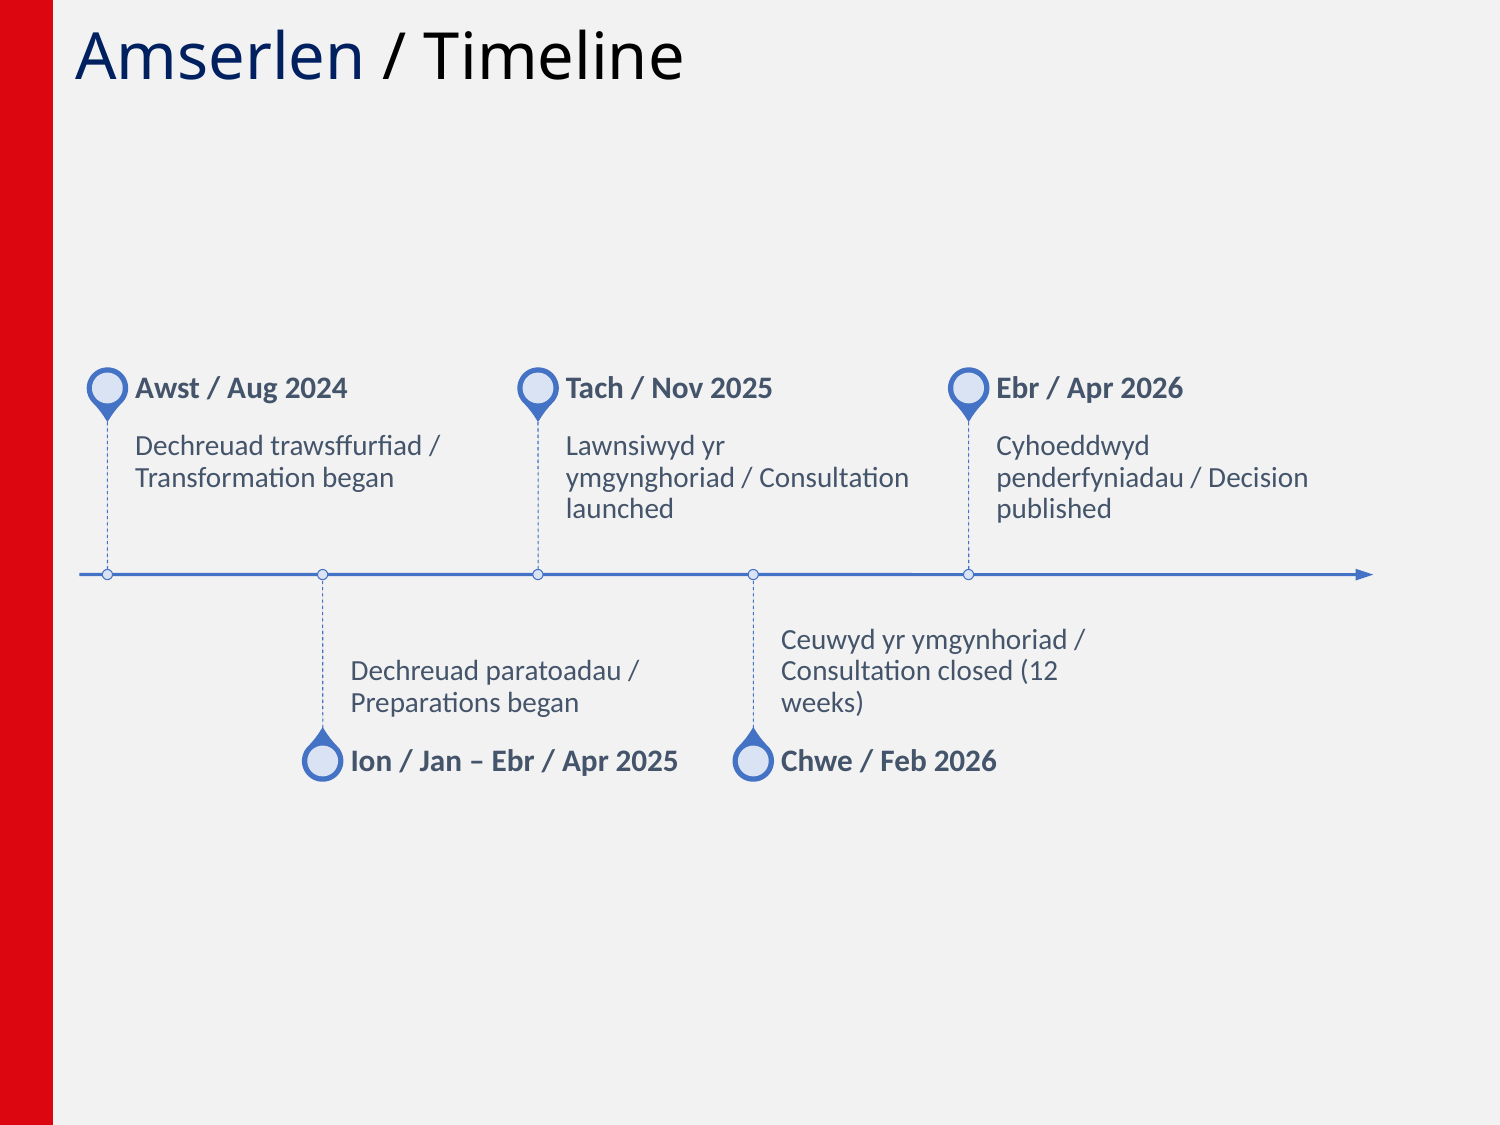

# Amserlen / Timeline
Awst / Aug 2024
Tach / Nov 2025
Ebr / Apr 2026
Dechreuad trawsffurfiad / Transformation began
Lawnsiwyd yr ymgynghoriad / Consultation launched
Cyhoeddwyd penderfyniadau / Decision published
Dechreuad paratoadau / Preparations began
Ceuwyd yr ymgynhoriad / Consultation closed (12 weeks)
Ion / Jan – Ebr / Apr 2025
Chwe / Feb 2026